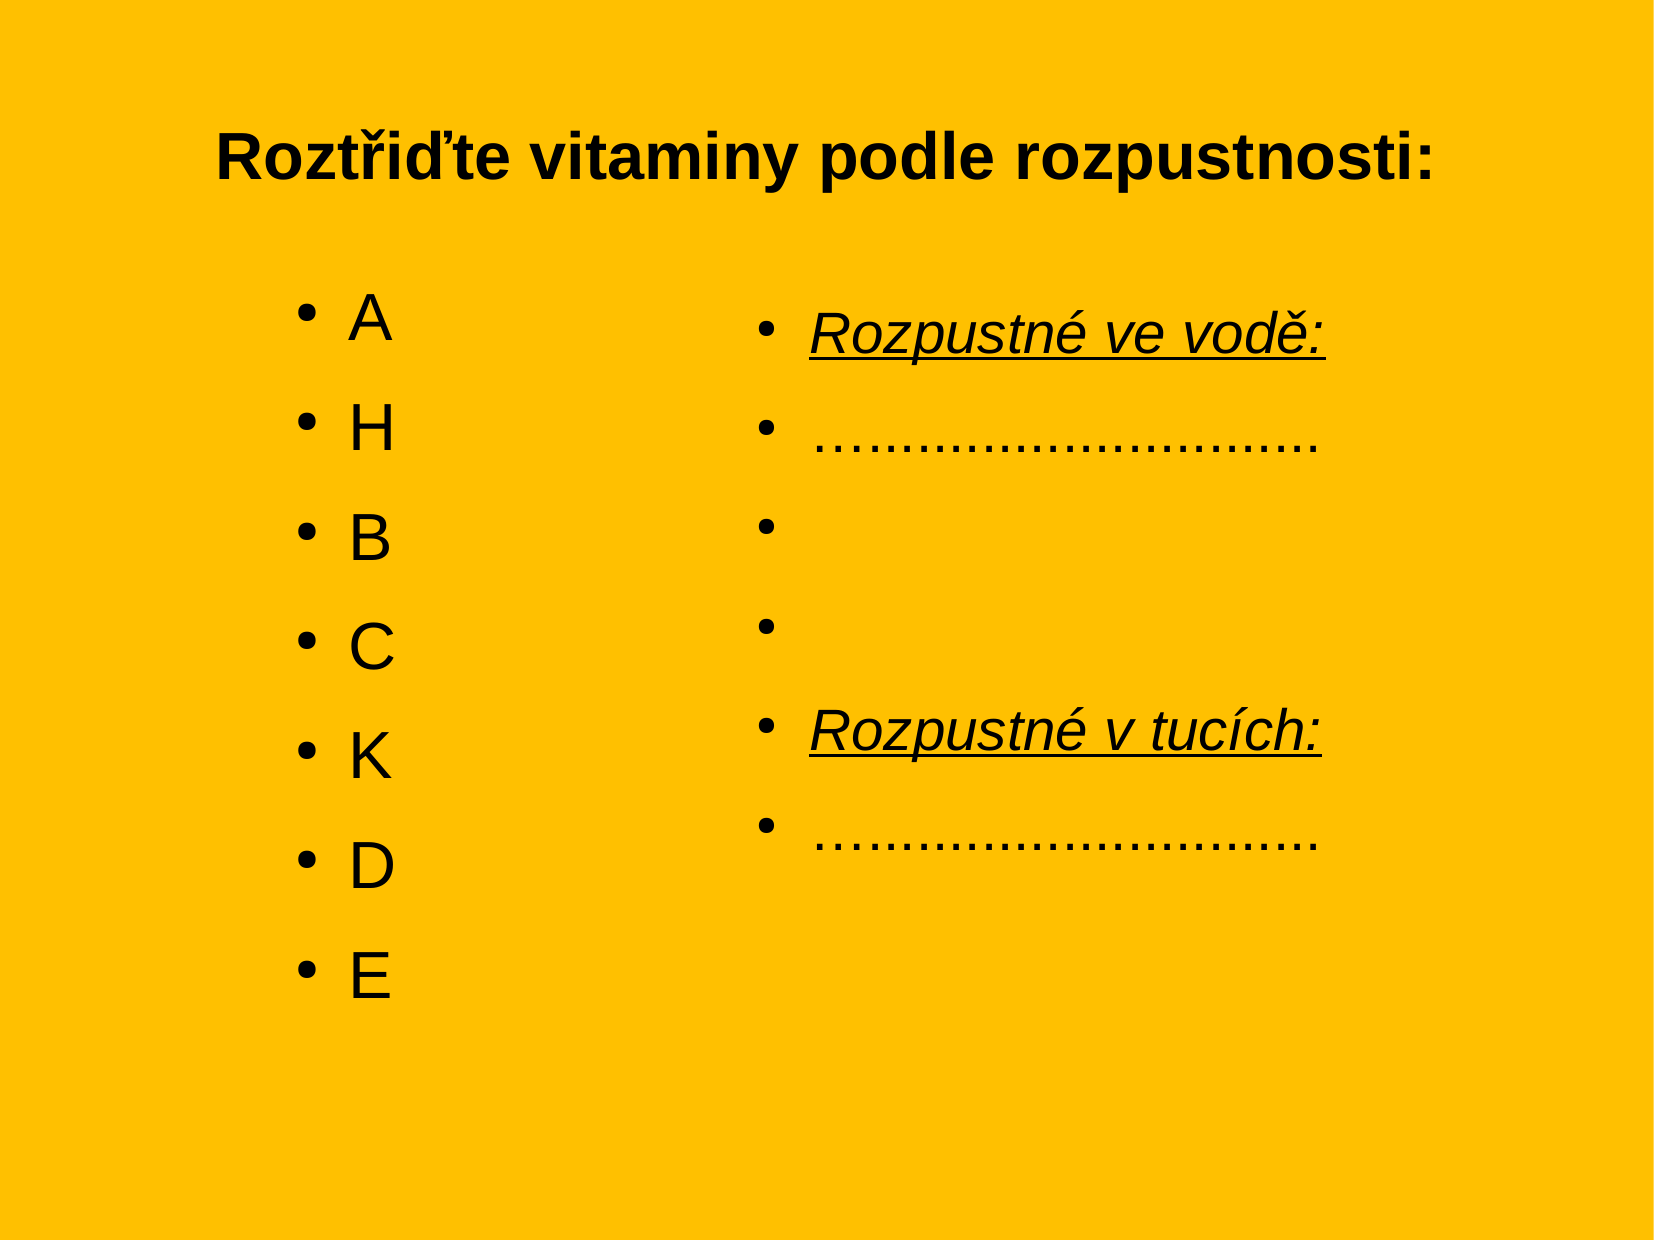

# Roztřiďte vitaminy podle rozpustnosti:
A
H
B
C
K
D
E
Rozpustné ve vodě:
…............................
Rozpustné v tucích:
…............................